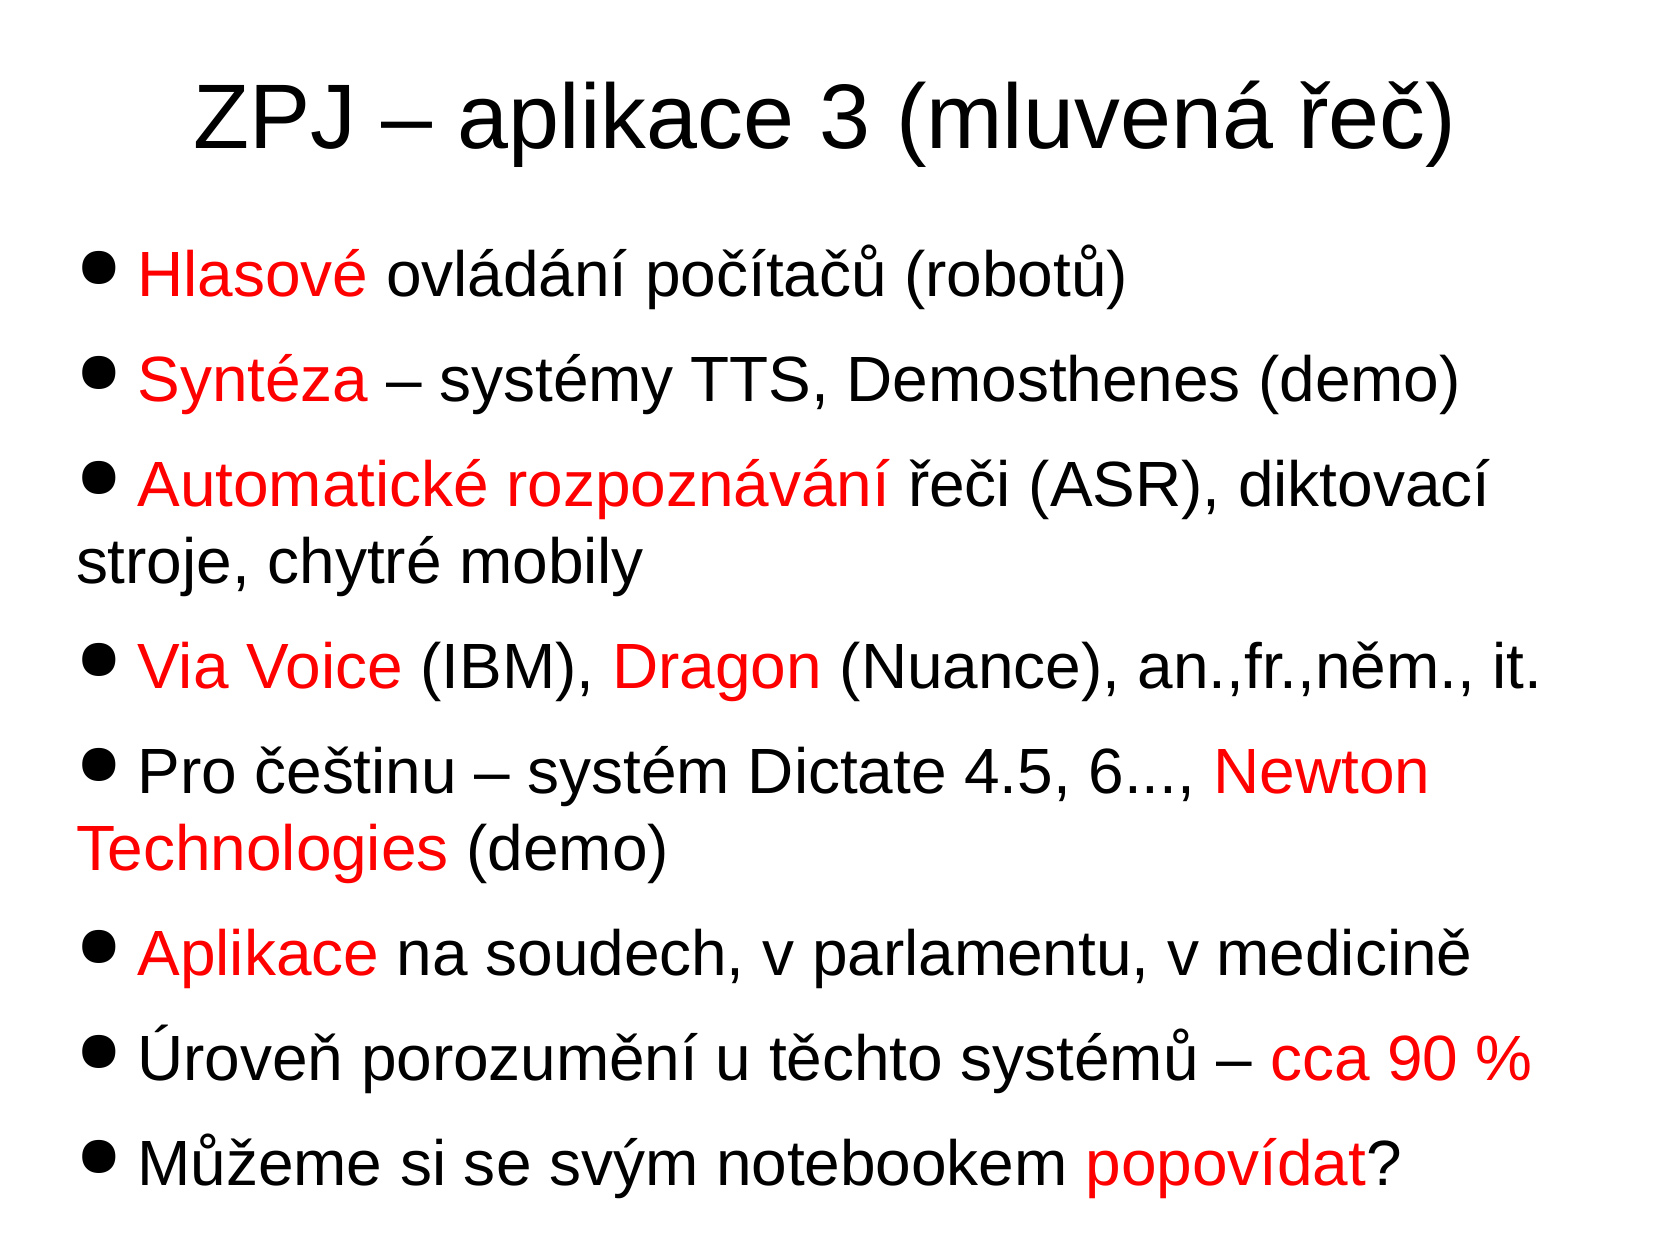

# ZPJ – aplikace 3 (mluvená řeč)
 Hlasové ovládání počítačů (robotů)
 Syntéza – systémy TTS, Demosthenes (demo)
 Automatické rozpoznávání řeči (ASR), diktovací stroje, chytré mobily
 Via Voice (IBM), Dragon (Nuance), an.,fr.,něm., it.
 Pro češtinu – systém Dictate 4.5, 6..., Newton Technologies (demo)
 Aplikace na soudech, v parlamentu, v medicině
 Úroveň porozumění u těchto systémů – cca 90 %
 Můžeme si se svým notebookem popovídat?